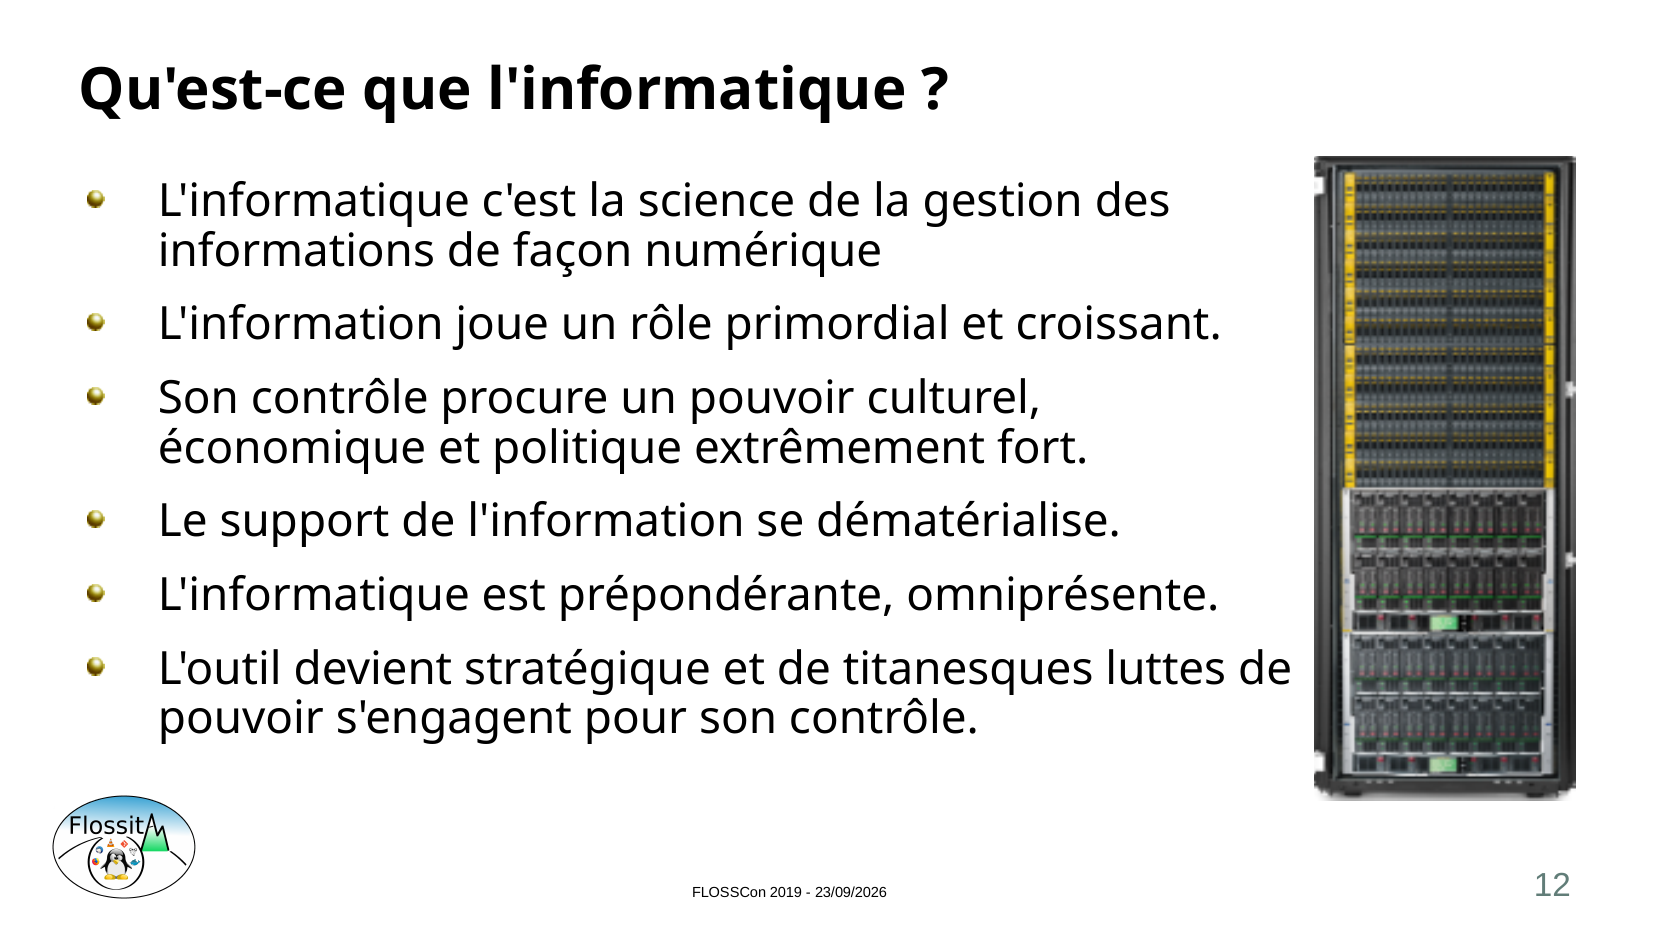

Qu'est-ce que l'informatique ?
# L'informatique c'est la science de la gestion des informations de façon numérique
L'information joue un rôle primordial et croissant.
Son contrôle procure un pouvoir culturel, économique et politique extrêmement fort.
Le support de l'information se dématérialise.
L'informatique est prépondérante, omniprésente.
L'outil devient stratégique et de titanesques luttes de pouvoir s'engagent pour son contrôle.
12